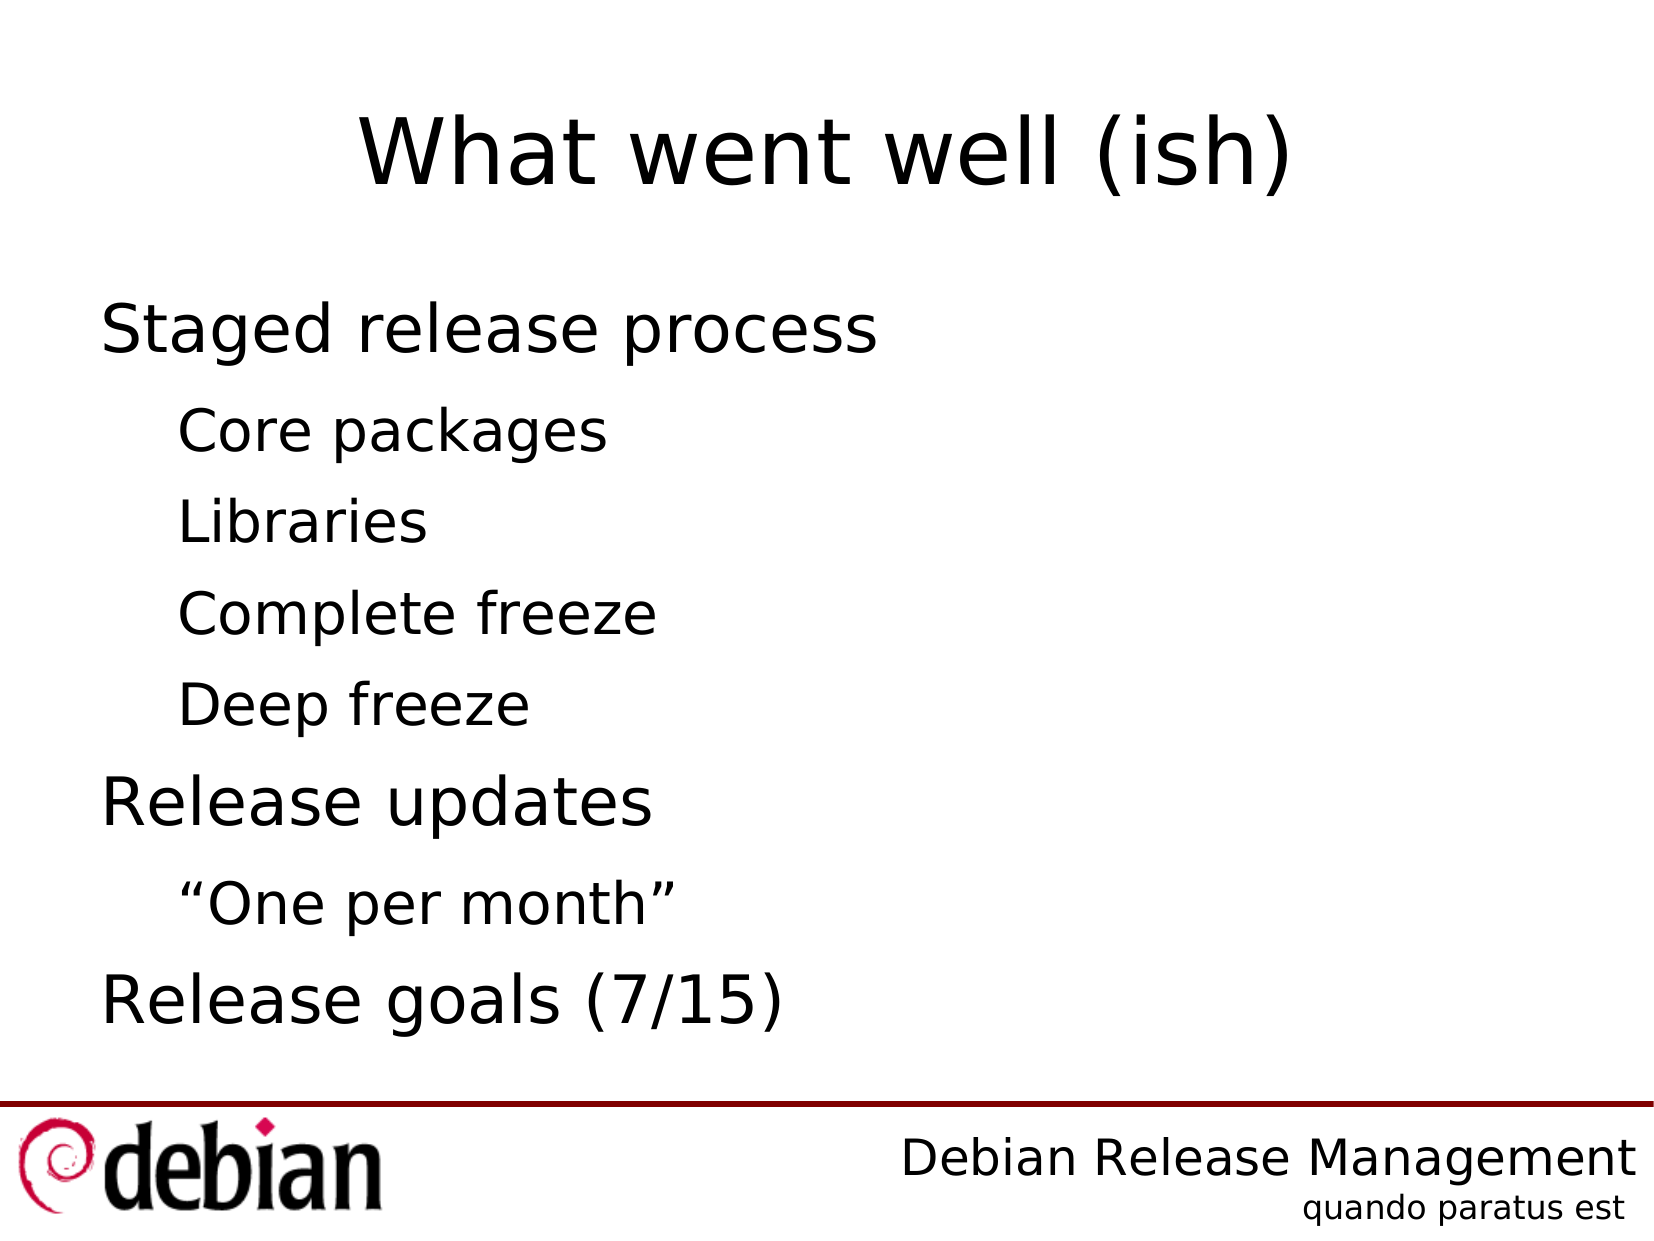

# What went well (ish)
Staged release process
Core packages
Libraries
Complete freeze
Deep freeze
Release updates
“One per month”
Release goals (7/15)